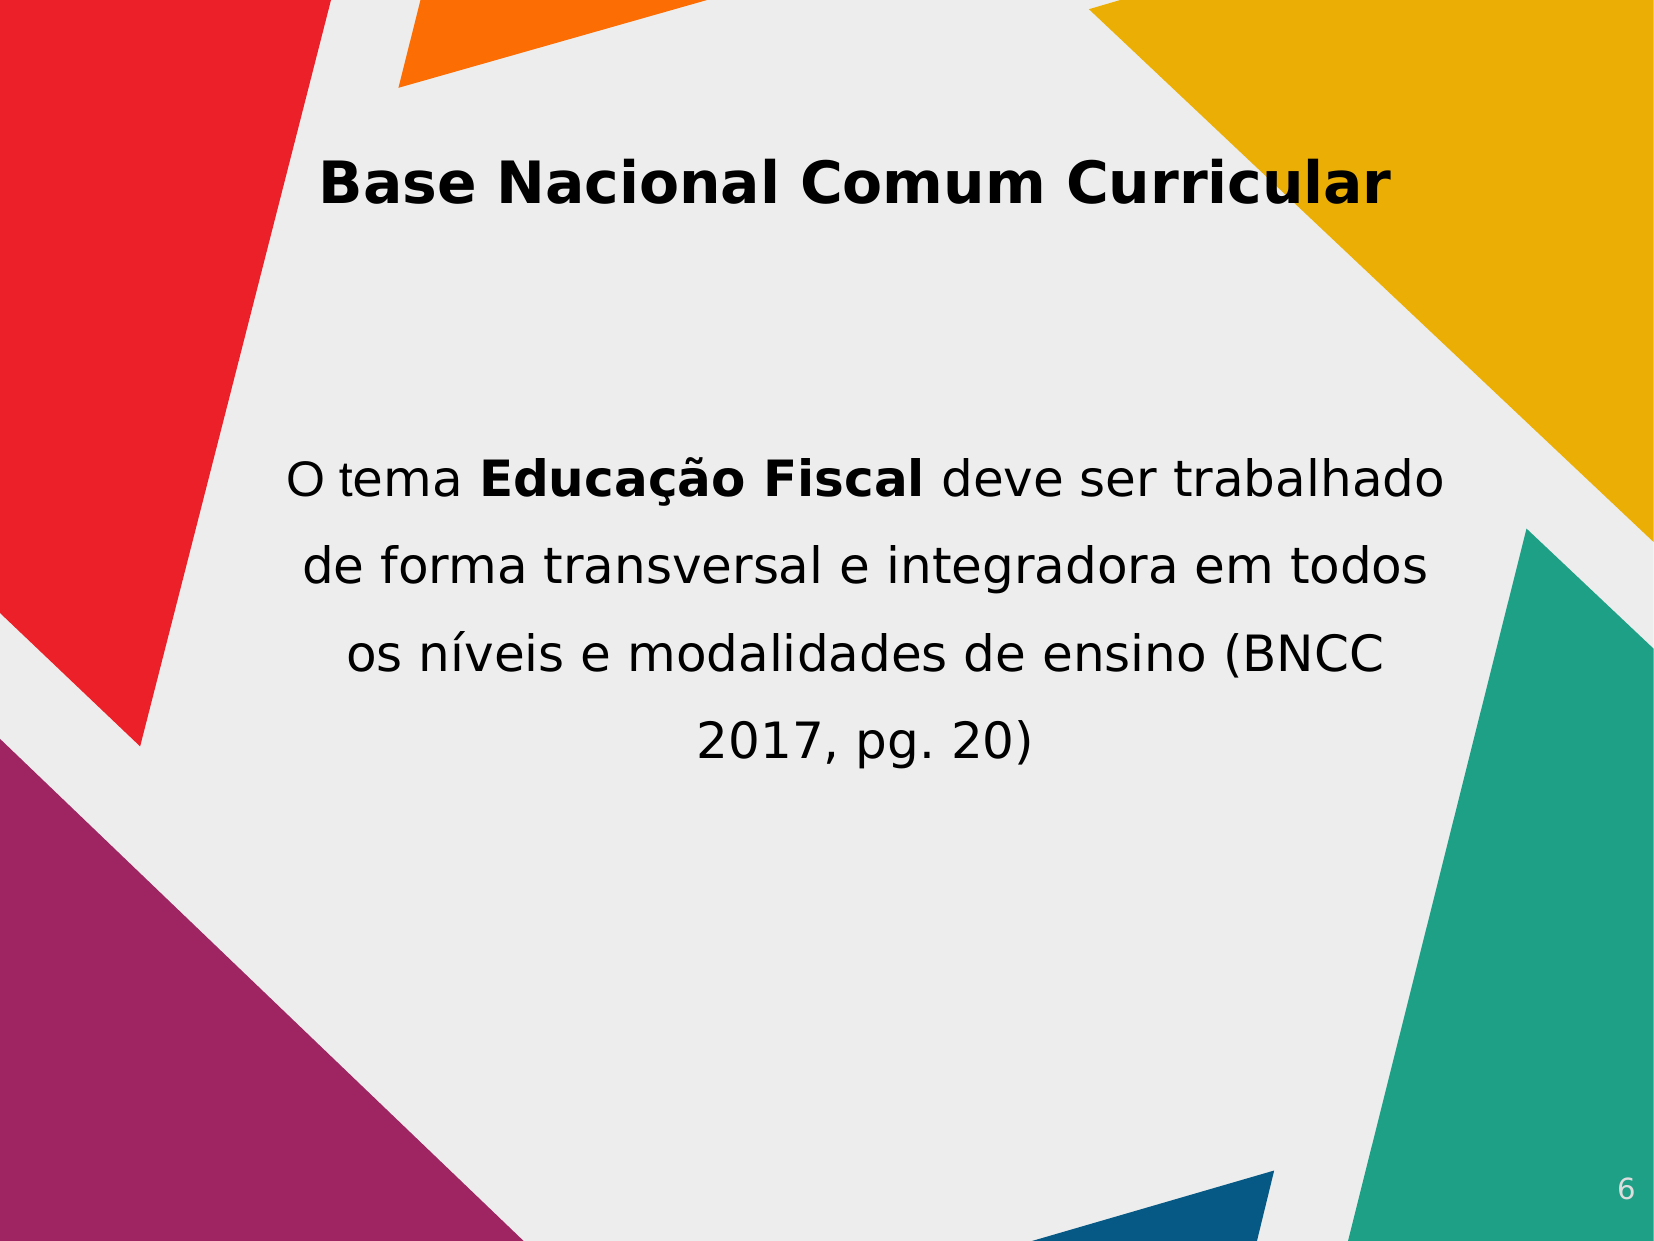

Base Nacional Comum Curricular
O tema Educação Fiscal deve ser trabalhado de forma transversal e integradora em todos os níveis e modalidades de ensino (BNCC 2017, pg. 20)
6